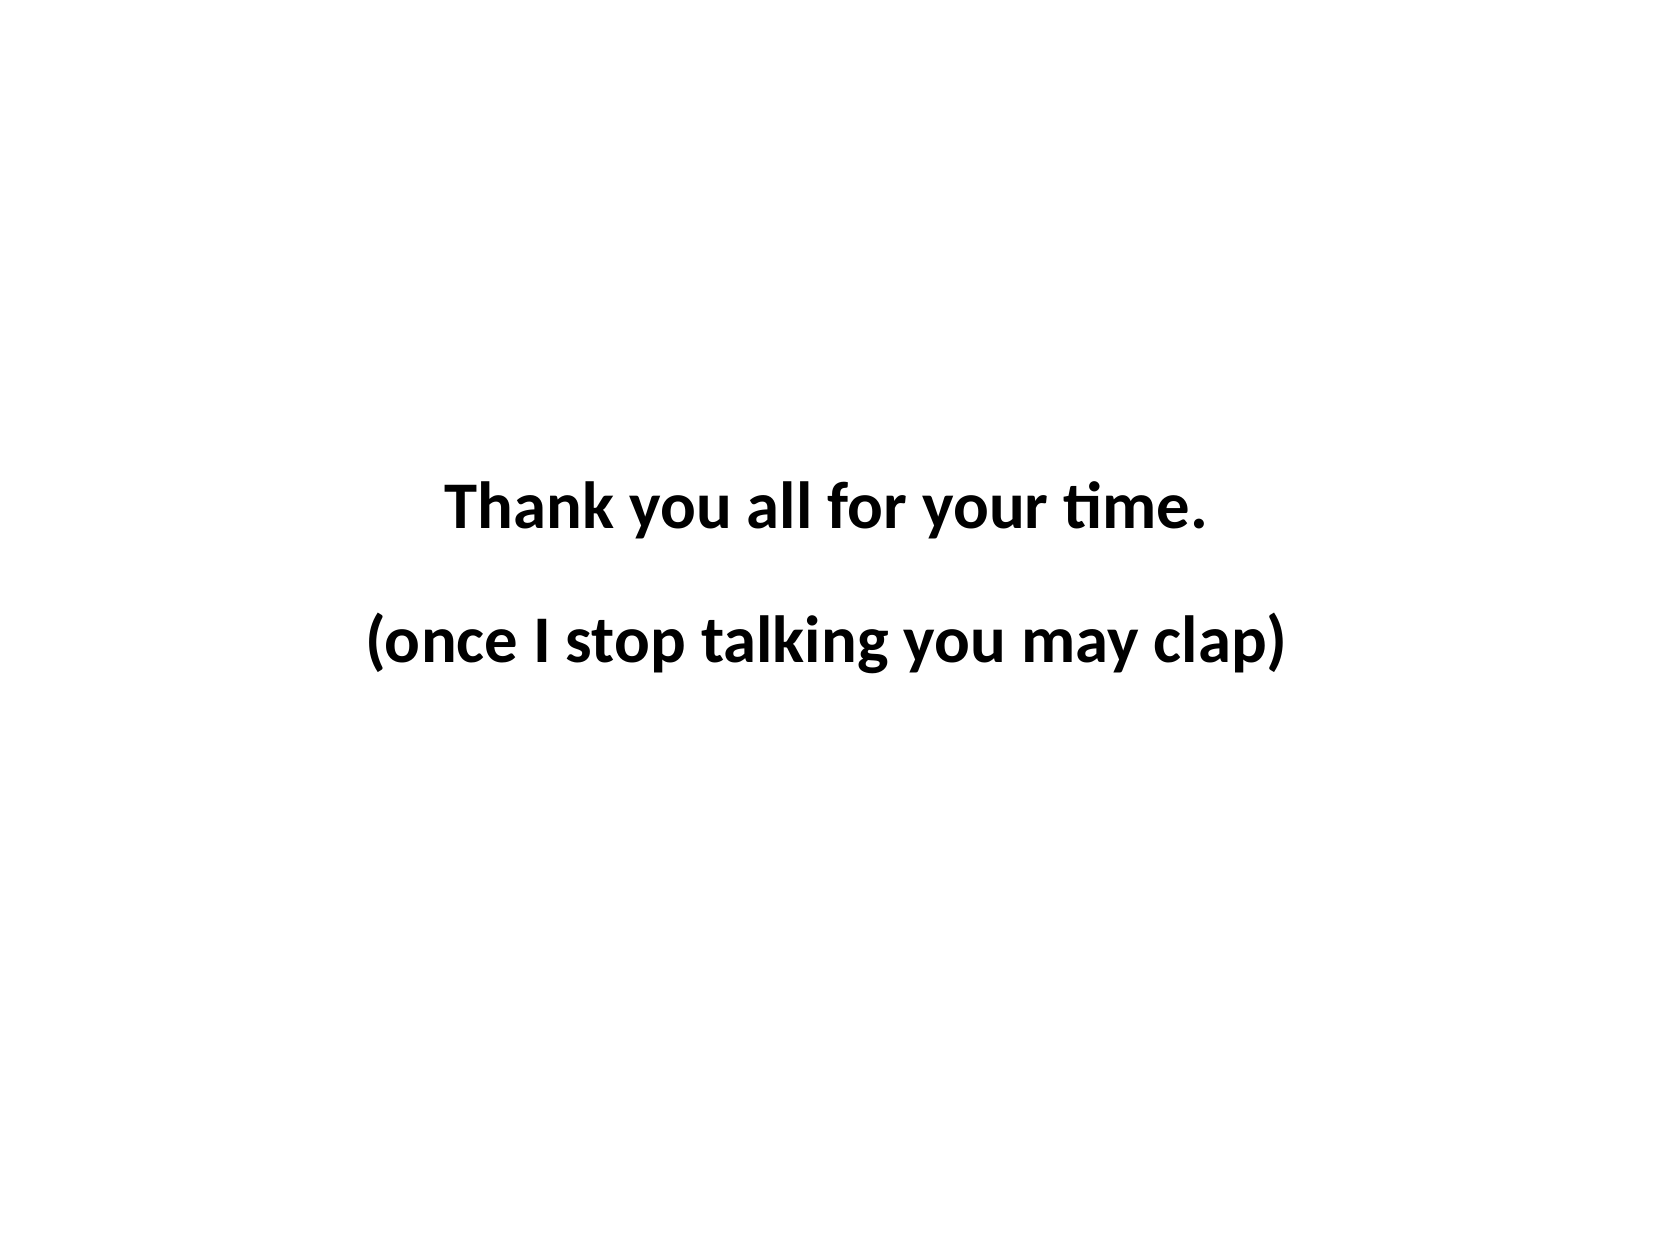

# Thank you all for your time.
(once I stop talking you may clap)